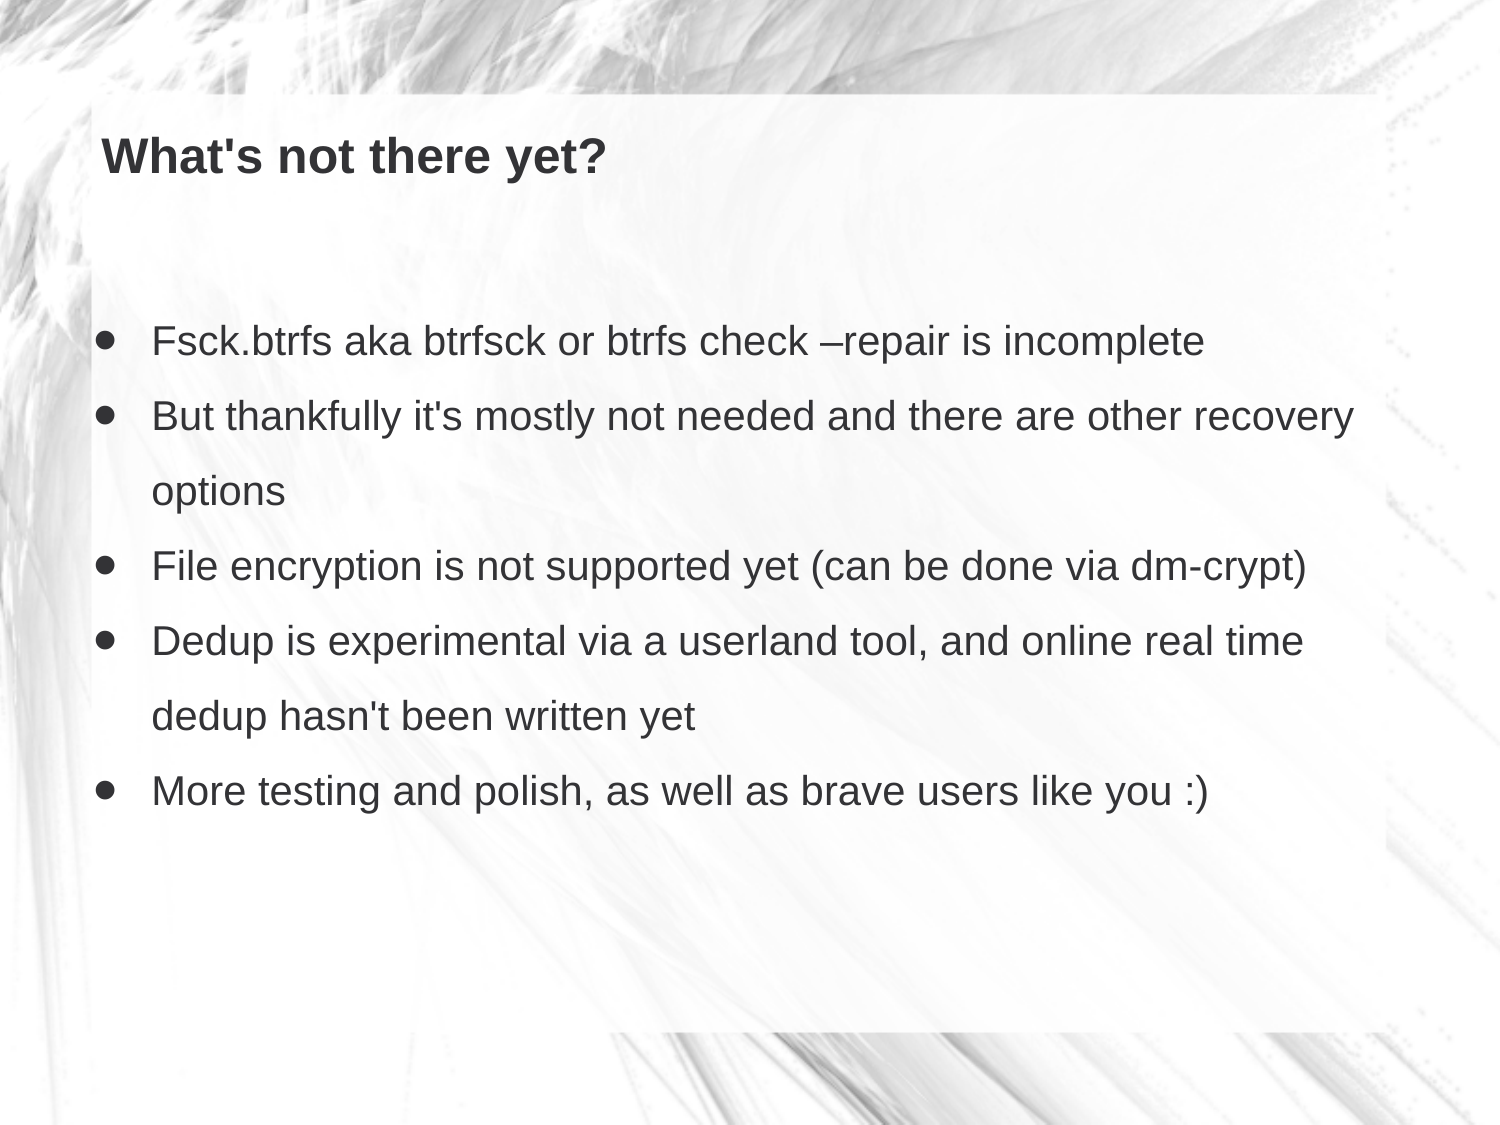

# What's not there yet?
Fsck.btrfs aka btrfsck or btrfs check –repair is incomplete
But thankfully it's mostly not needed and there are other recovery options
File encryption is not supported yet (can be done via dm-crypt)
Dedup is experimental via a userland tool, and online real time dedup hasn't been written yet
More testing and polish, as well as brave users like you :)